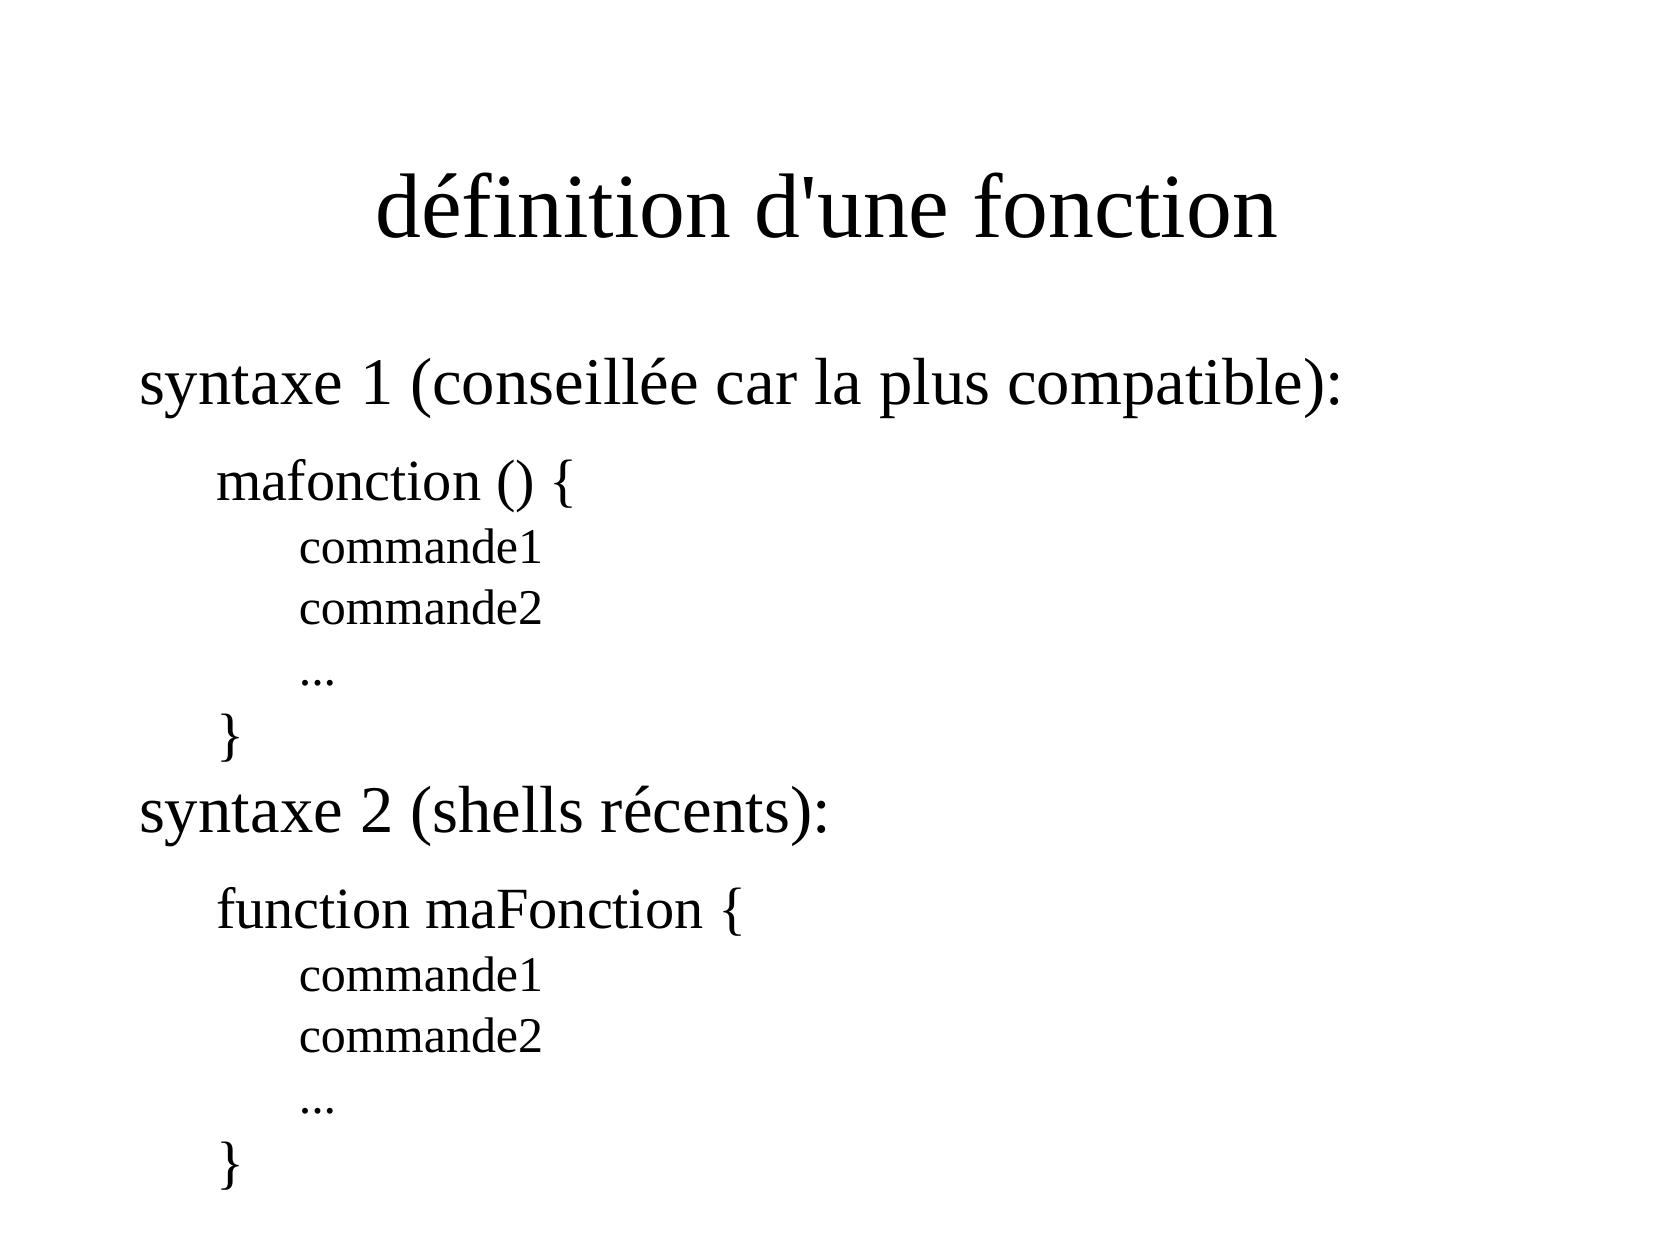

# définition d'une fonction
syntaxe 1 (conseillée car la plus compatible):
mafonction () {
commande1
commande2
...
}
syntaxe 2 (shells récents):
function maFonction {
commande1
commande2
...
}